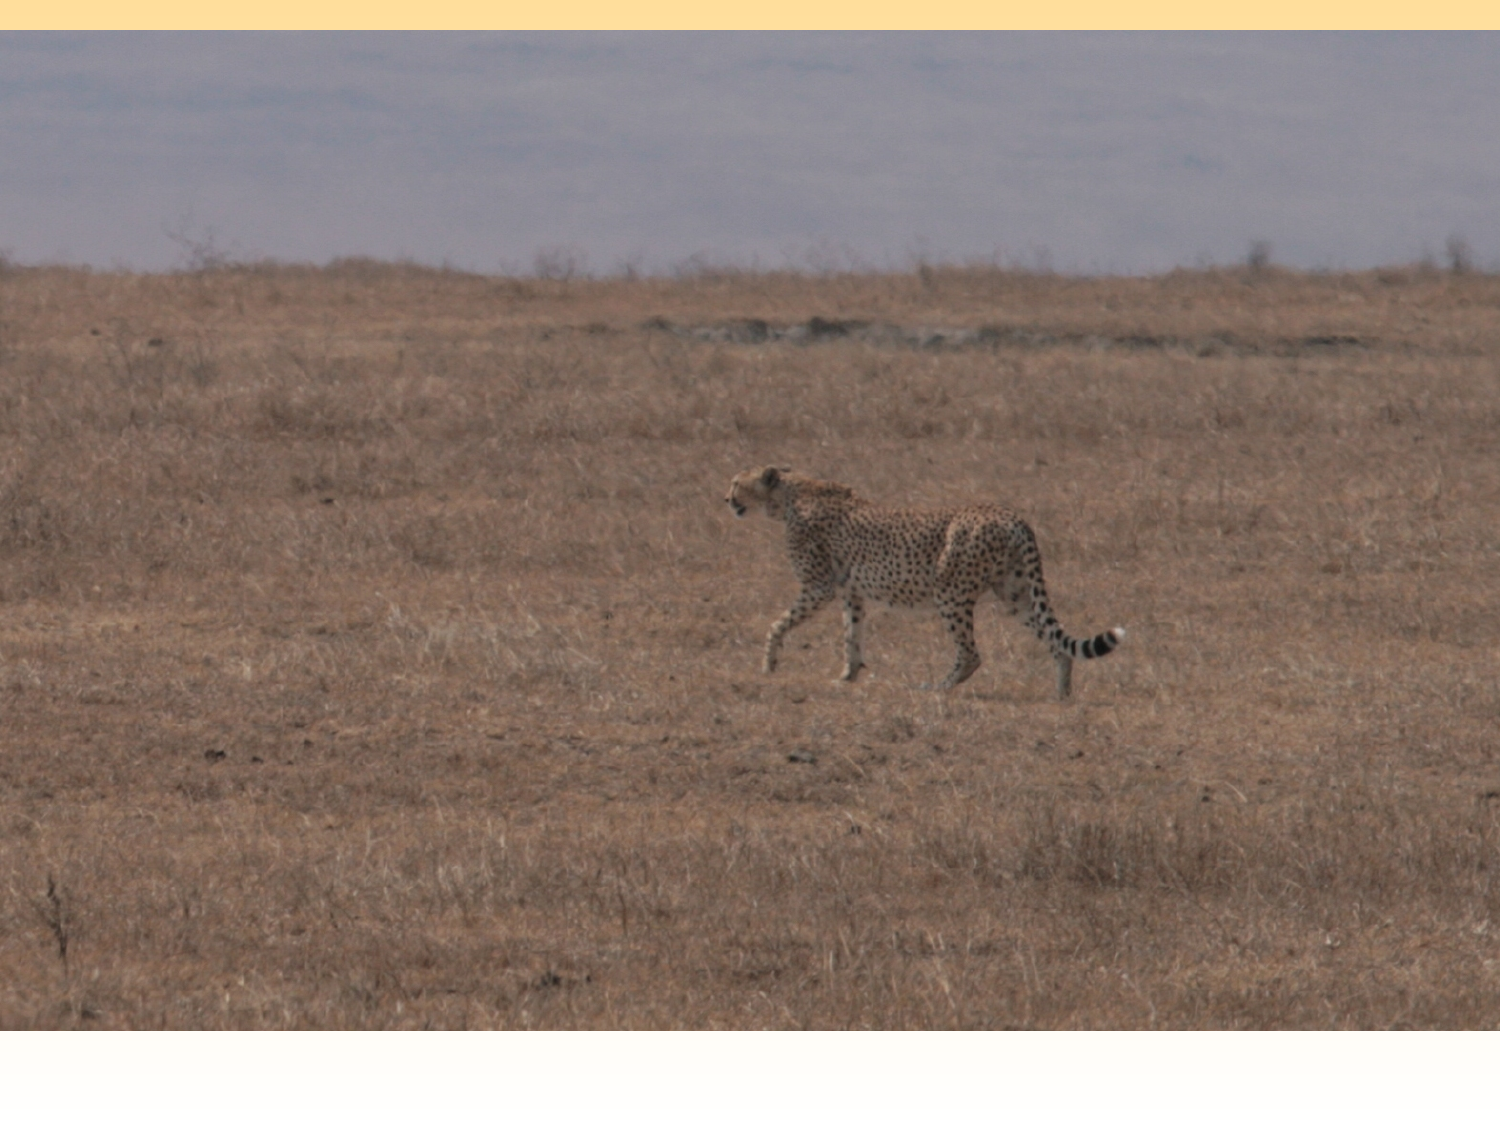

# NEJRYCHLEJŠÍ ŠELMOU AFRICKÉ SAVANY JE GEPARD. JAKOU MÁ TAKTIKU LOVU?
jediná kočkovitá šelma, která loví svou kořist štvaním
nejvyšší změřená rychlost běhu 95 km/h